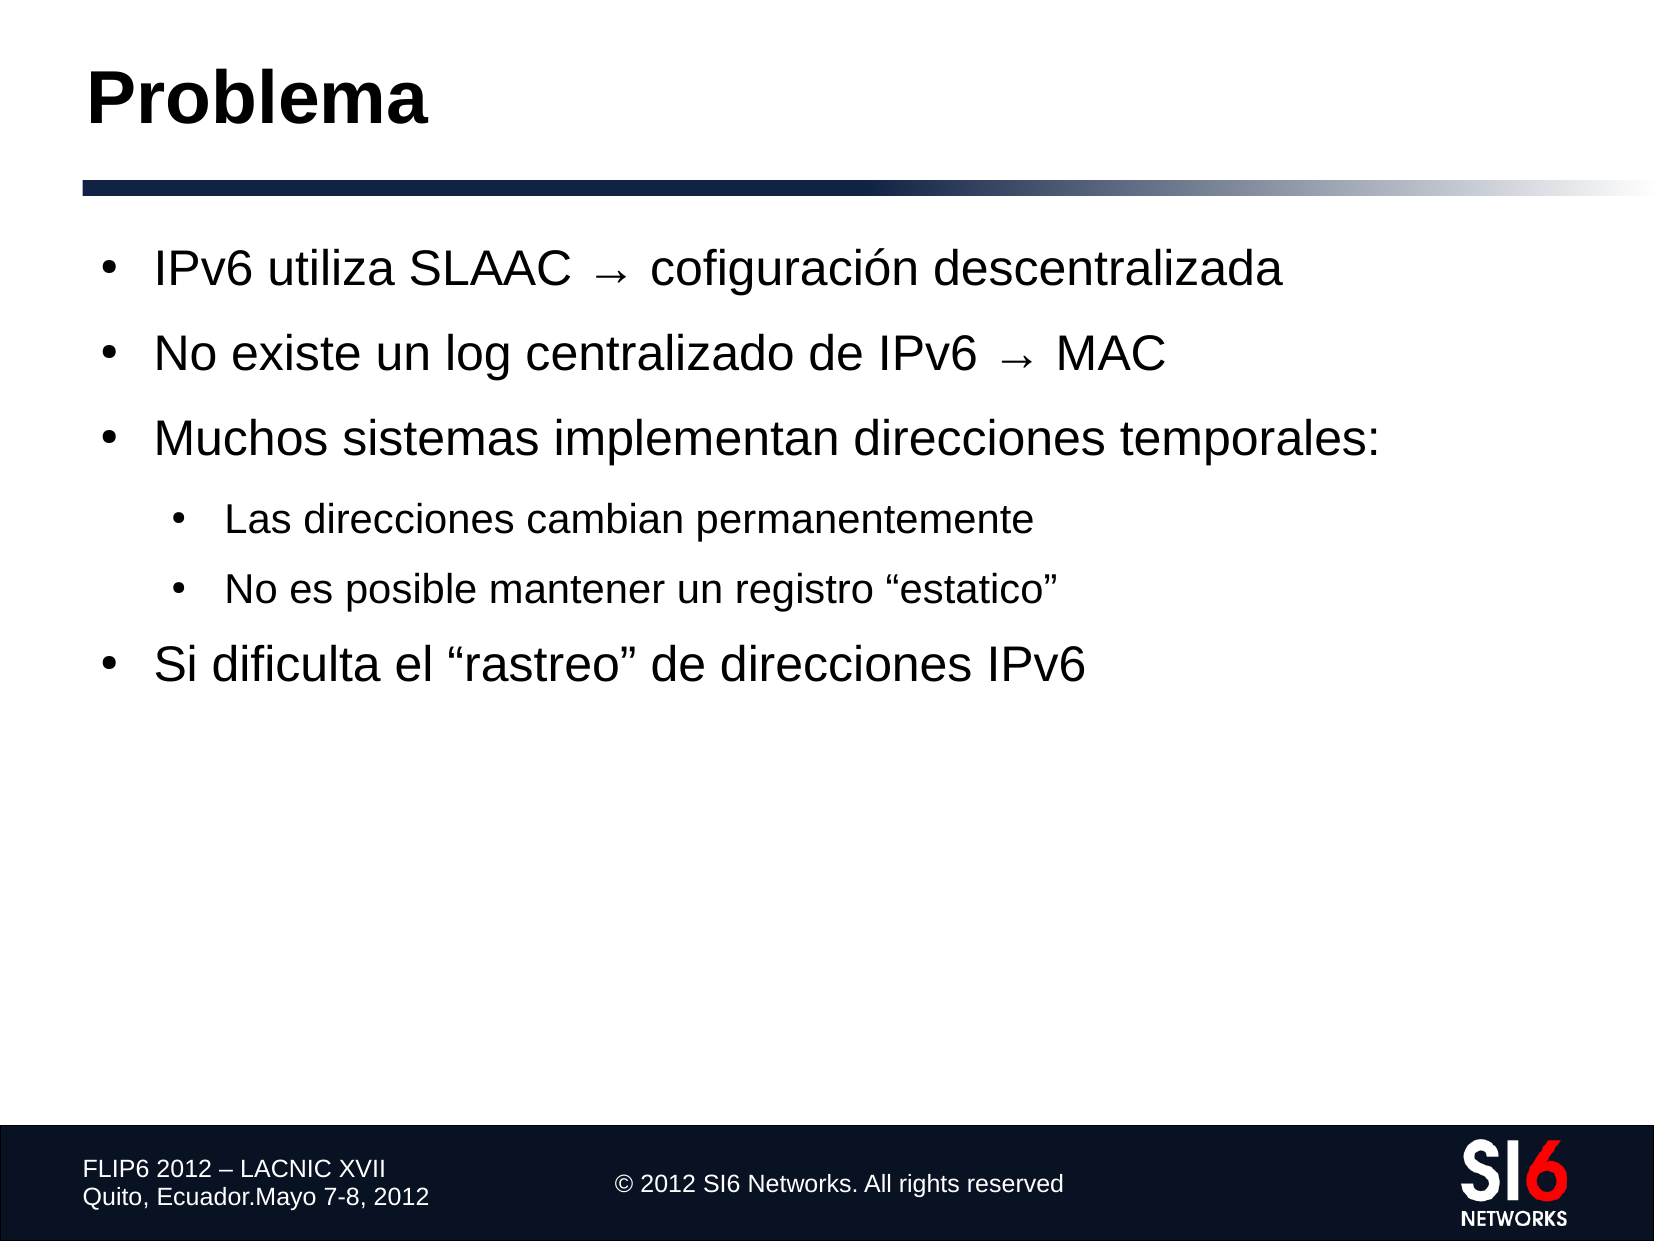

# Problema
IPv6 utiliza SLAAC → cofiguración descentralizada
No existe un log centralizado de IPv6 → MAC
Muchos sistemas implementan direcciones temporales:
Las direcciones cambian permanentemente
No es posible mantener un registro “estatico”
Si dificulta el “rastreo” de direcciones IPv6